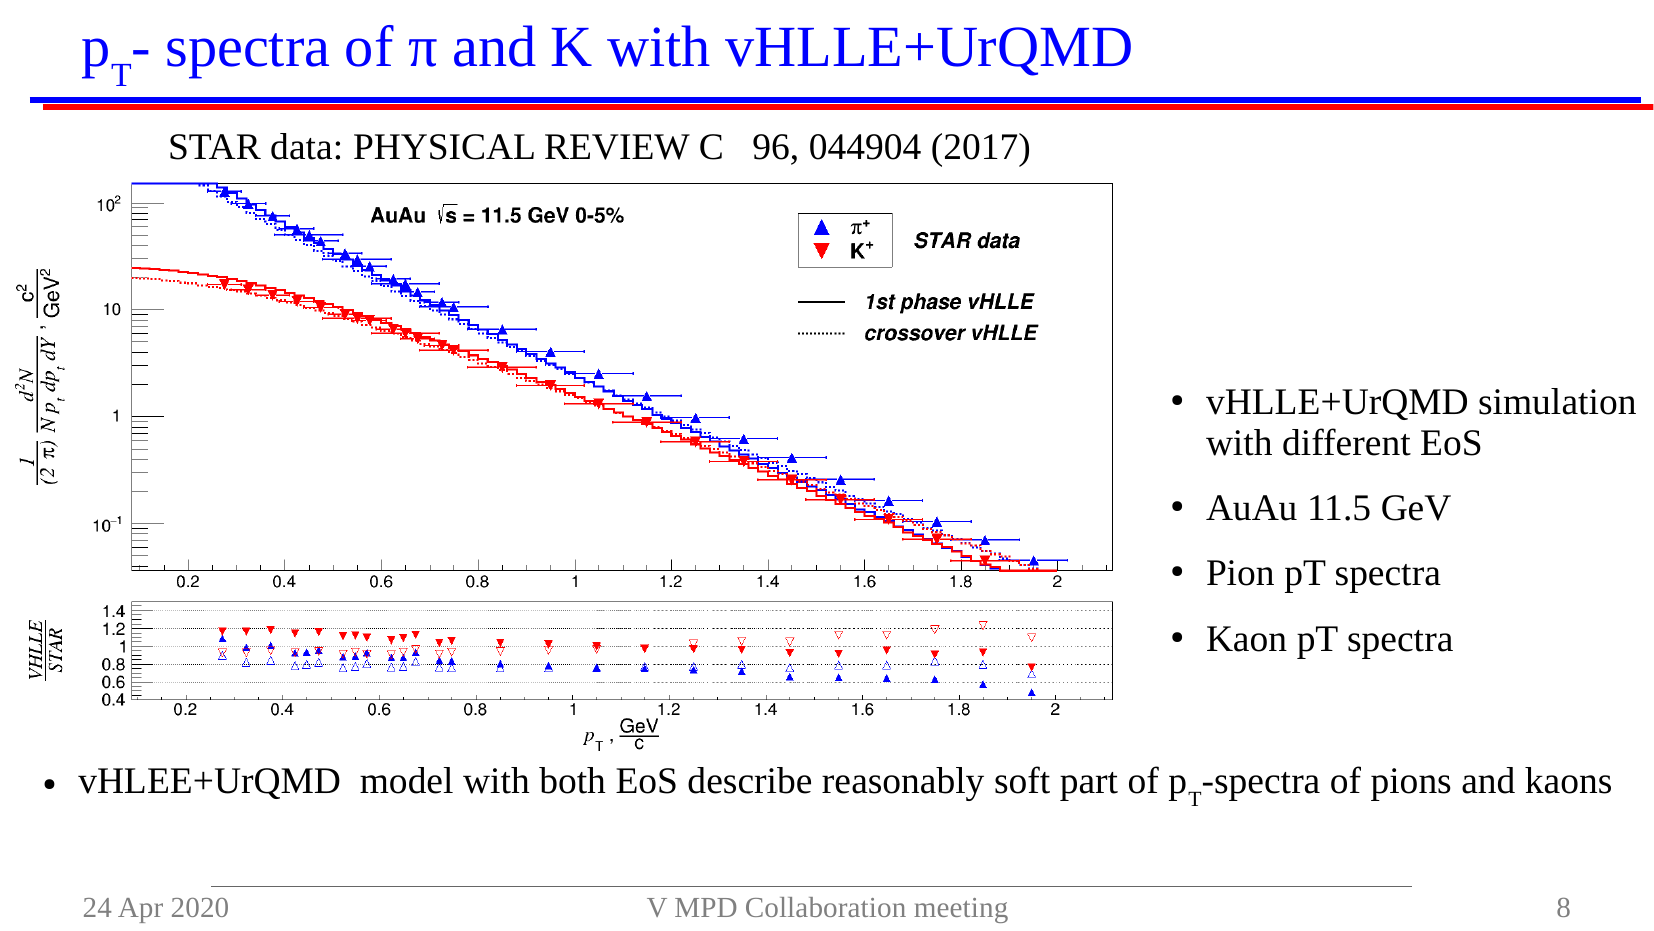

# pT- spectra of π and K with vHLLE+UrQMD
STAR data: PHYSICAL REVIEW C 96, 044904 (2017)
vHLLE+UrQMD simulation
with different EoS
AuAu 11.5 GeV
Pion pT spectra
Kaon pT spectra
vHLEE+UrQMD model with both EoS describe reasonably soft part of pT-spectra of pions and kaons
24 Apr 2020
V MPD Collaboration meeting
8